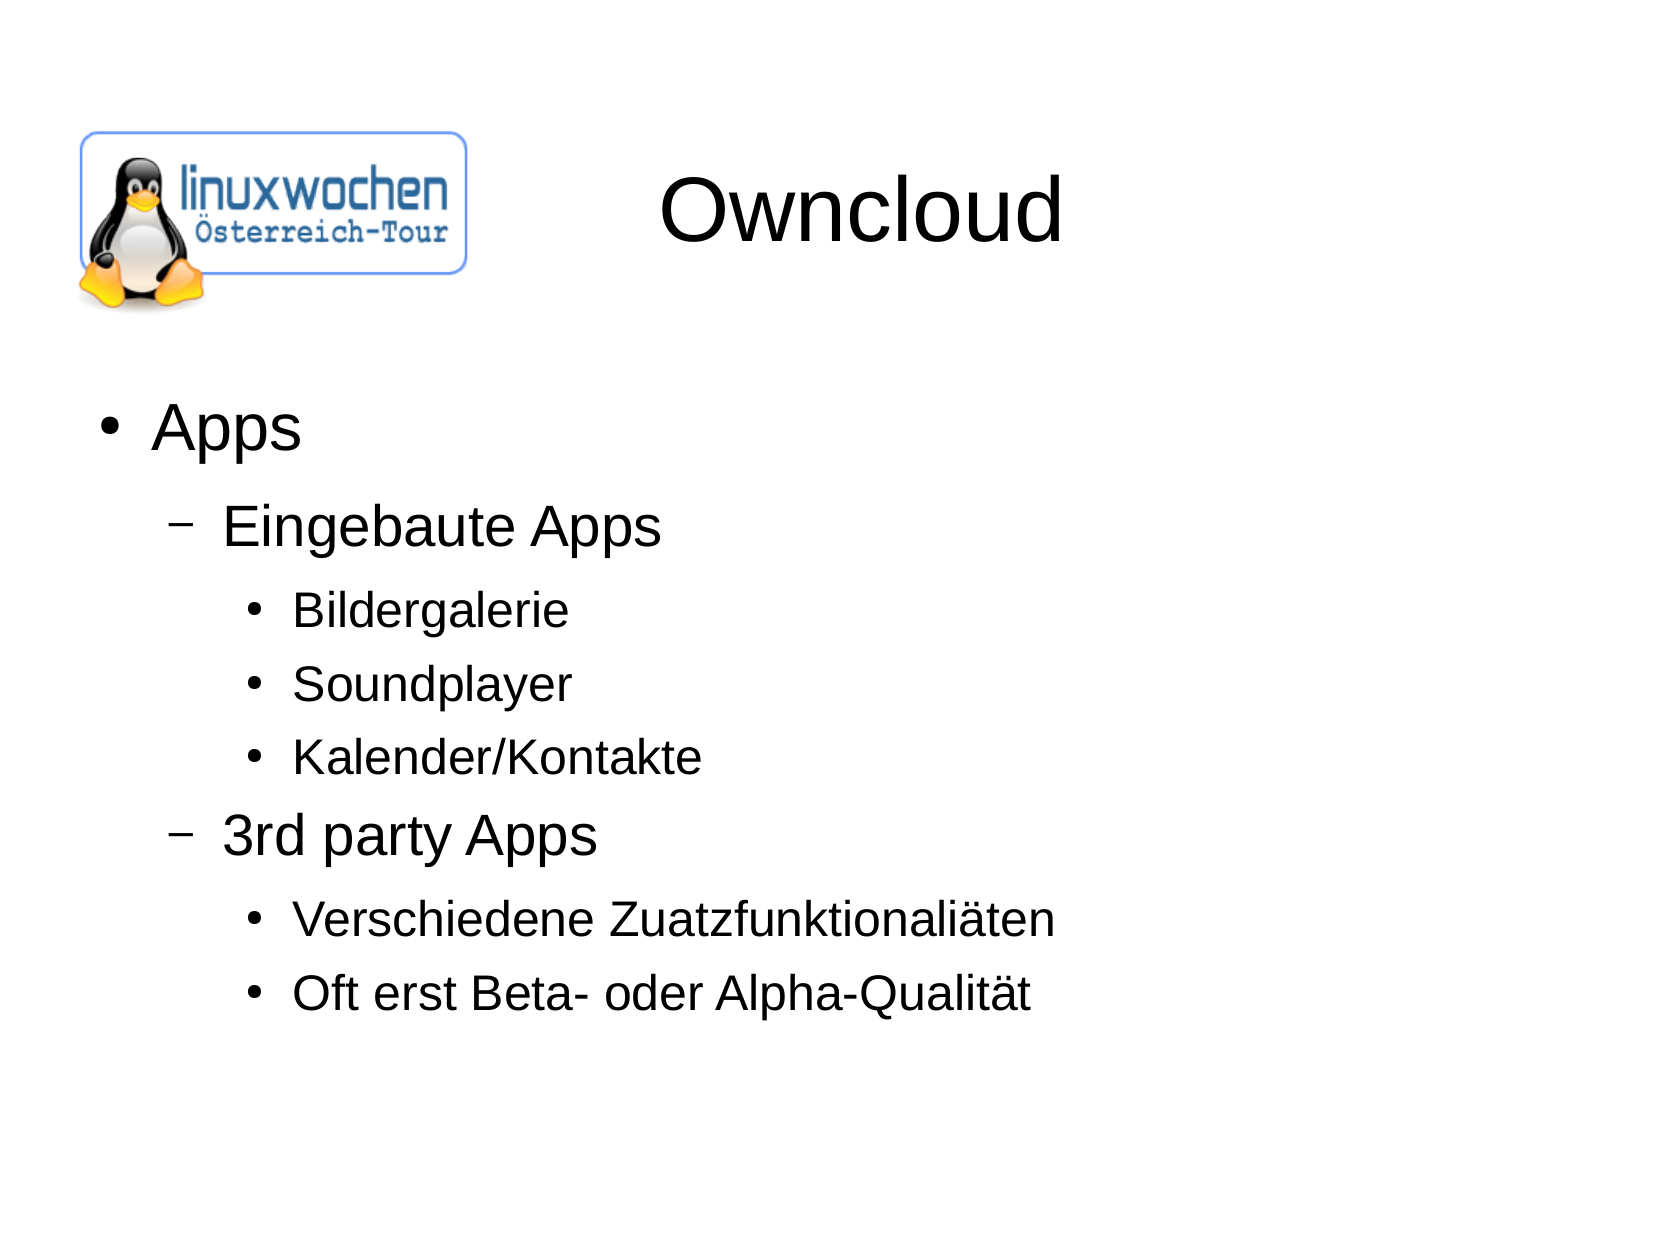

# Owncloud
Apps
Eingebaute Apps
Bildergalerie
Soundplayer
Kalender/Kontakte
3rd party Apps
Verschiedene Zuatzfunktionaliäten
Oft erst Beta- oder Alpha-Qualität